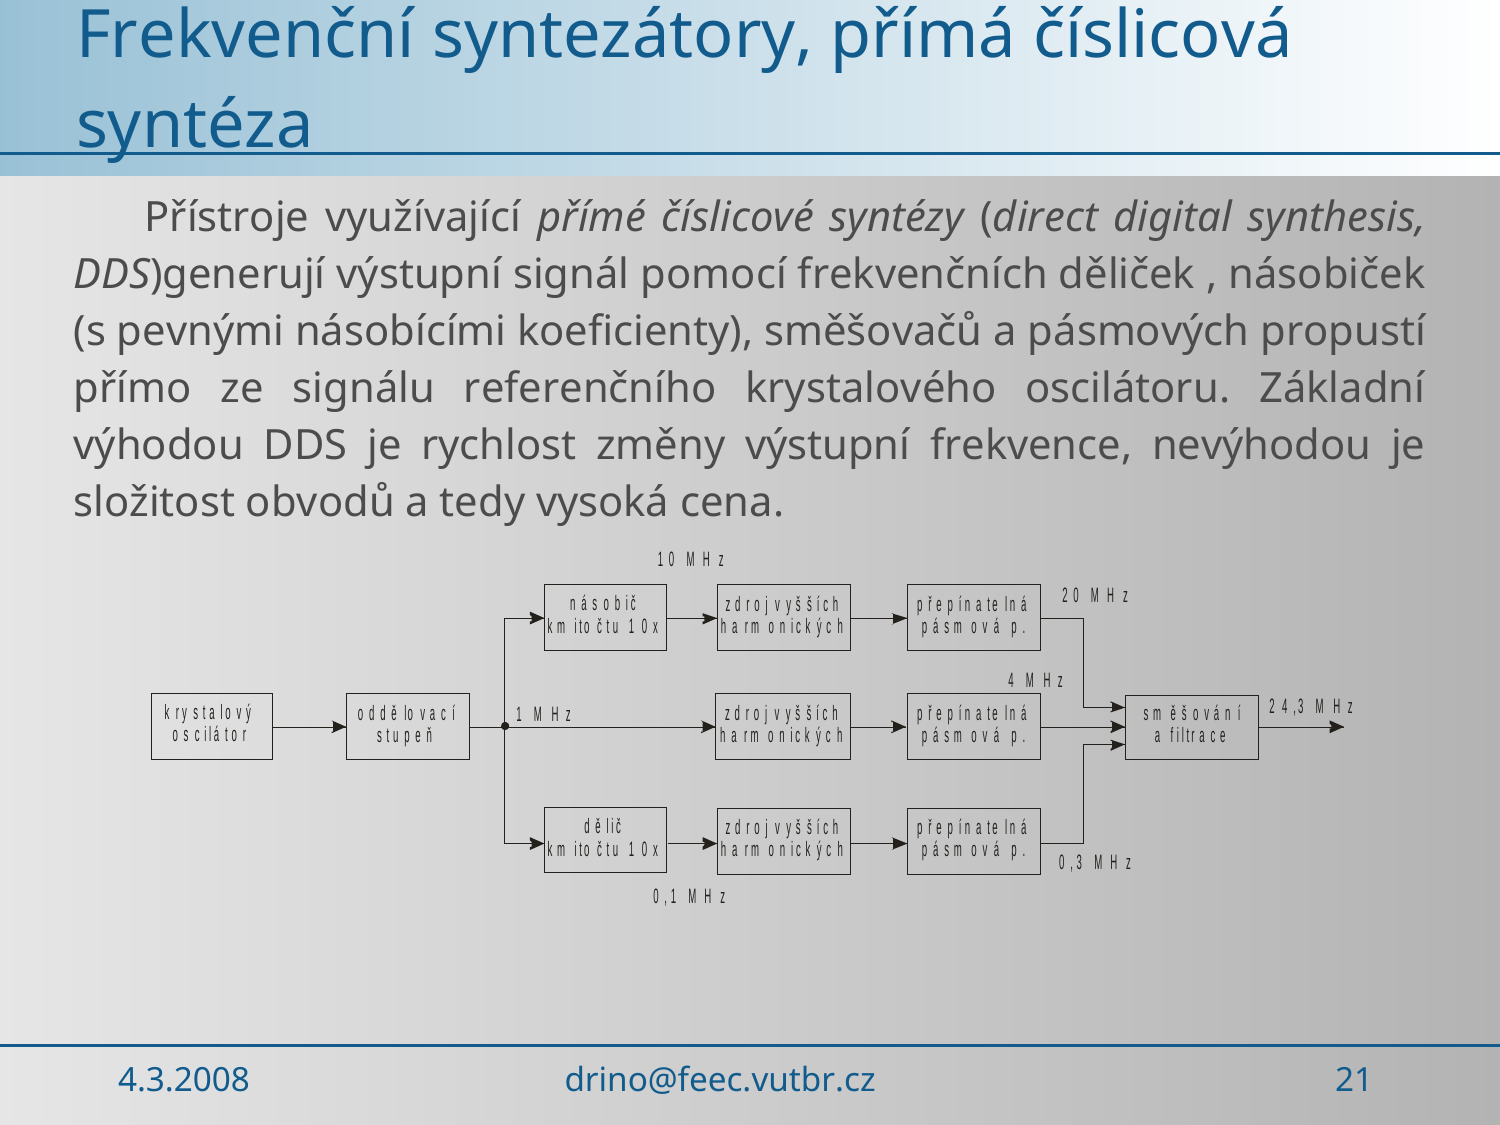

# Frekvenční syntezátory, přímá číslicová syntéza
Přístroje využívající přímé číslicové syntézy (direct digital synthesis, DDS)generují výstupní signál pomocí frekvenčních děliček , násobiček (s pevnými násobícími koeficienty), směšovačů a pásmových propustí přímo ze signálu referenčního krystalového oscilátoru. Základní výhodou DDS je rychlost změny výstupní frekvence, nevýhodou je složitost obvodů a tedy vysoká cena.
4.3.2008
drino@feec.vutbr.cz